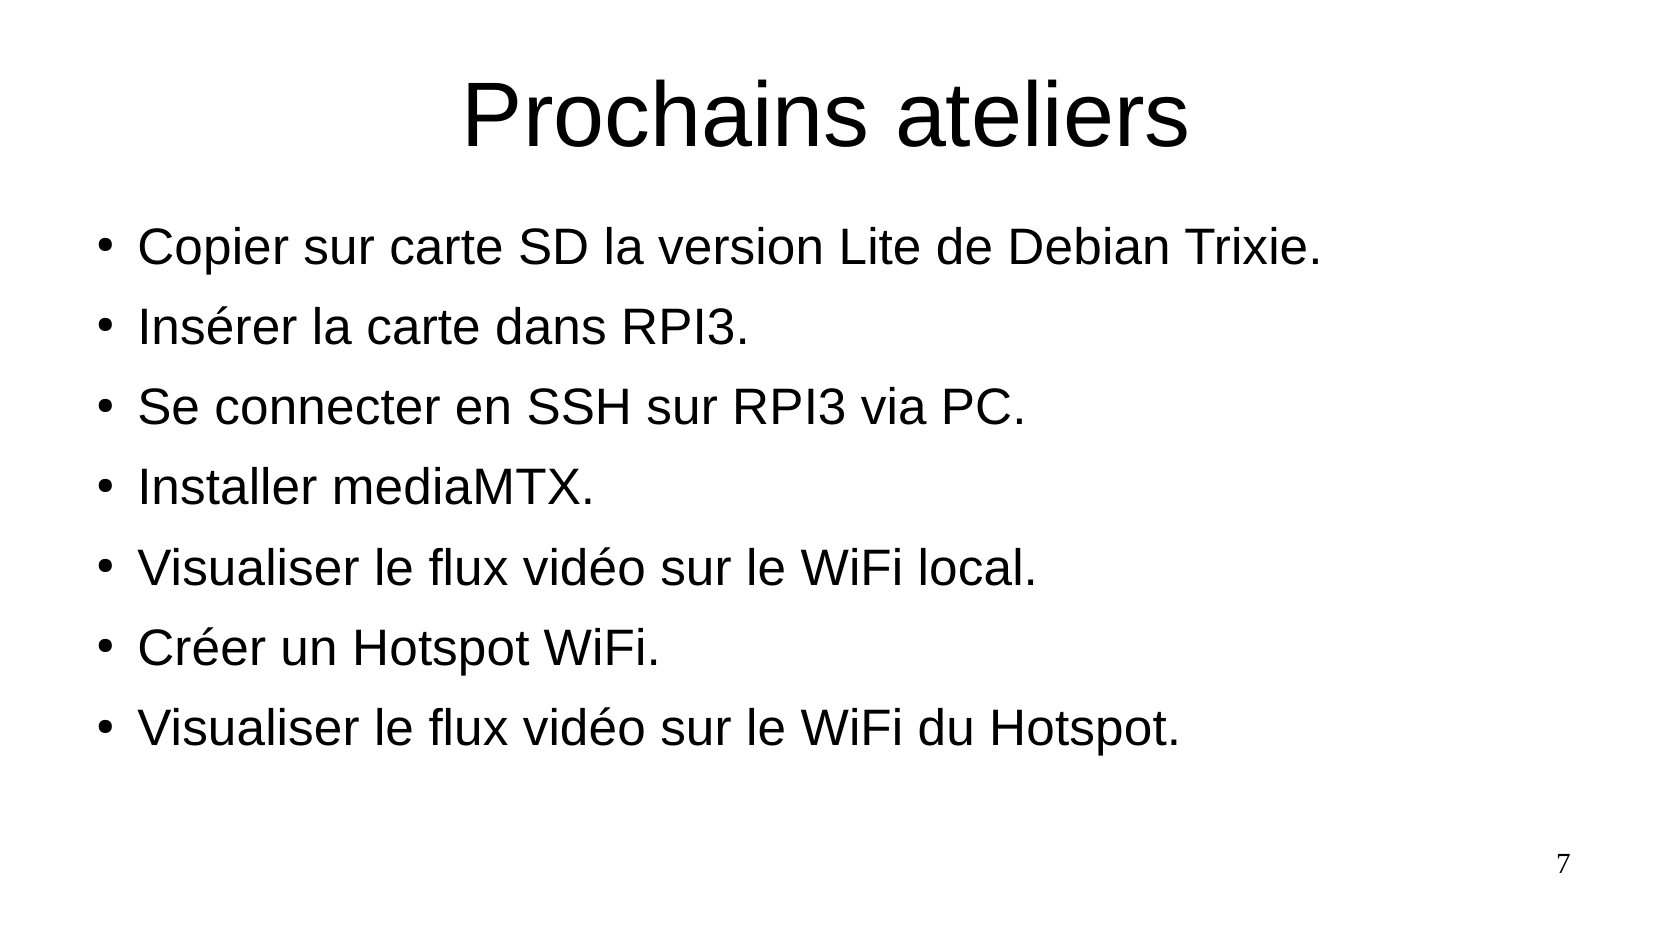

# Prochains ateliers
Copier sur carte SD la version Lite de Debian Trixie.
Insérer la carte dans RPI3.
Se connecter en SSH sur RPI3 via PC.
Installer mediaMTX.
Visualiser le flux vidéo sur le WiFi local.
Créer un Hotspot WiFi.
Visualiser le flux vidéo sur le WiFi du Hotspot.
7